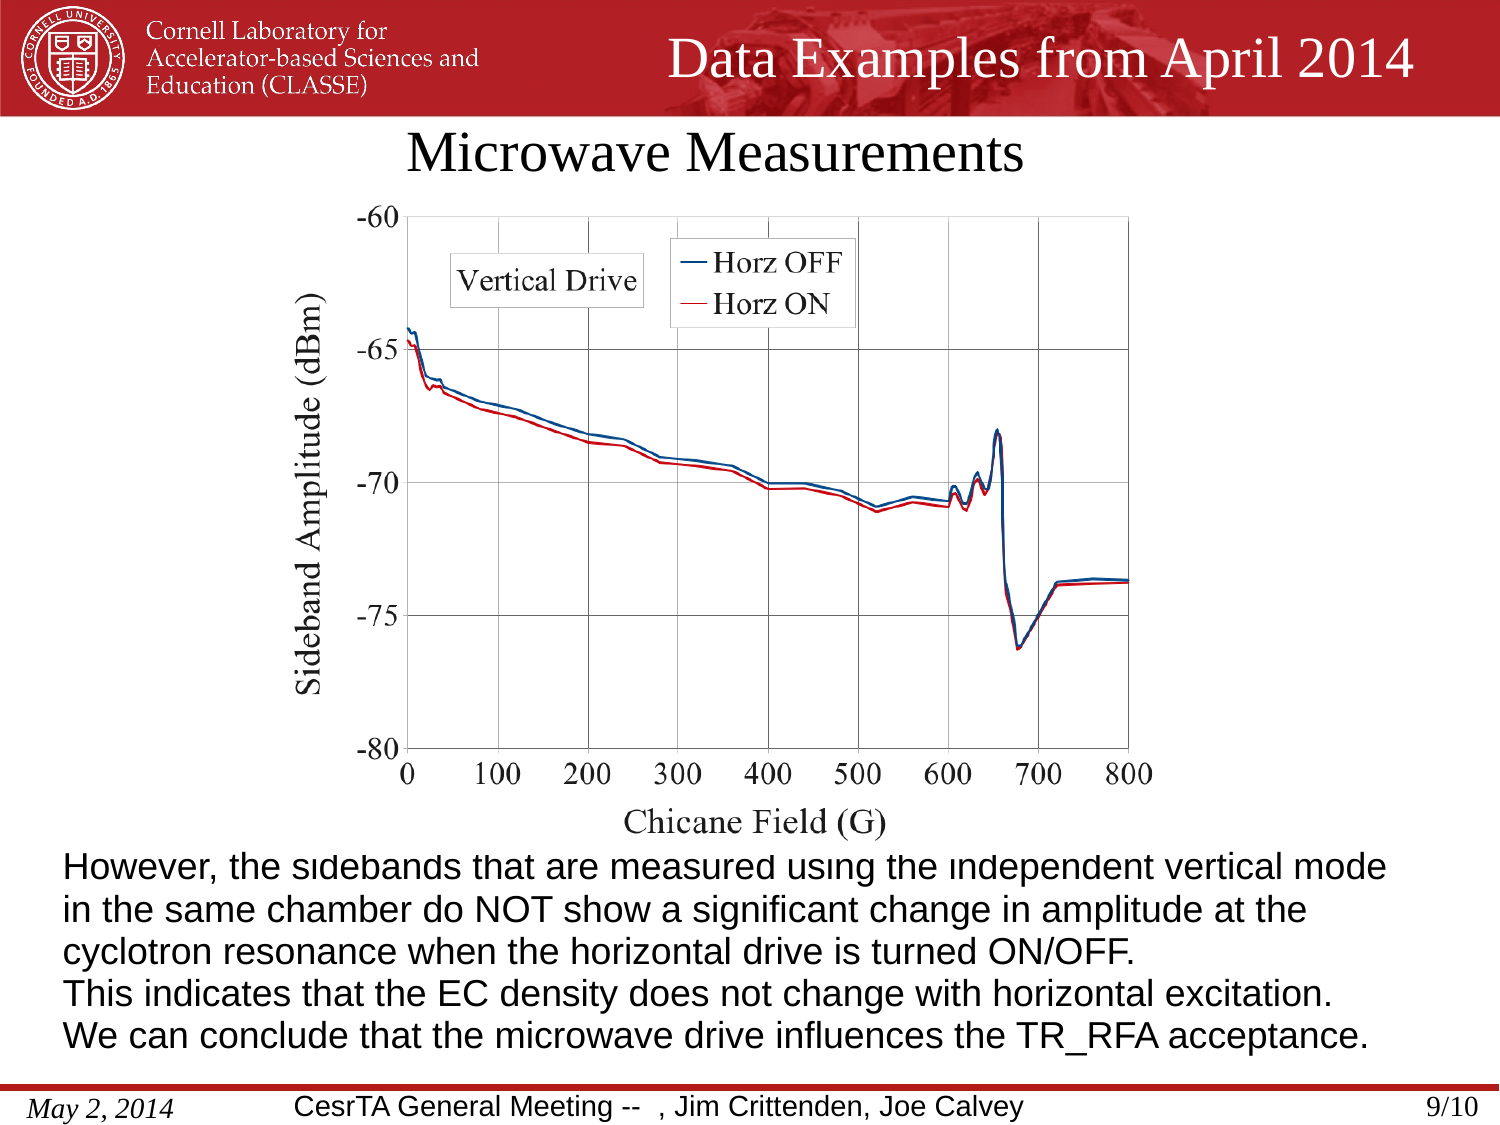

Data Examples from April 2014
#
Microwave Measurements
However, the sidebands that are measured using the independent vertical mode in the same chamber do NOT show a significant change in amplitude at the cyclotron resonance when the horizontal drive is turned ON/OFF.
This indicates that the EC density does not change with horizontal excitation.
We can conclude that the microwave drive influences the TR_RFA acceptance.